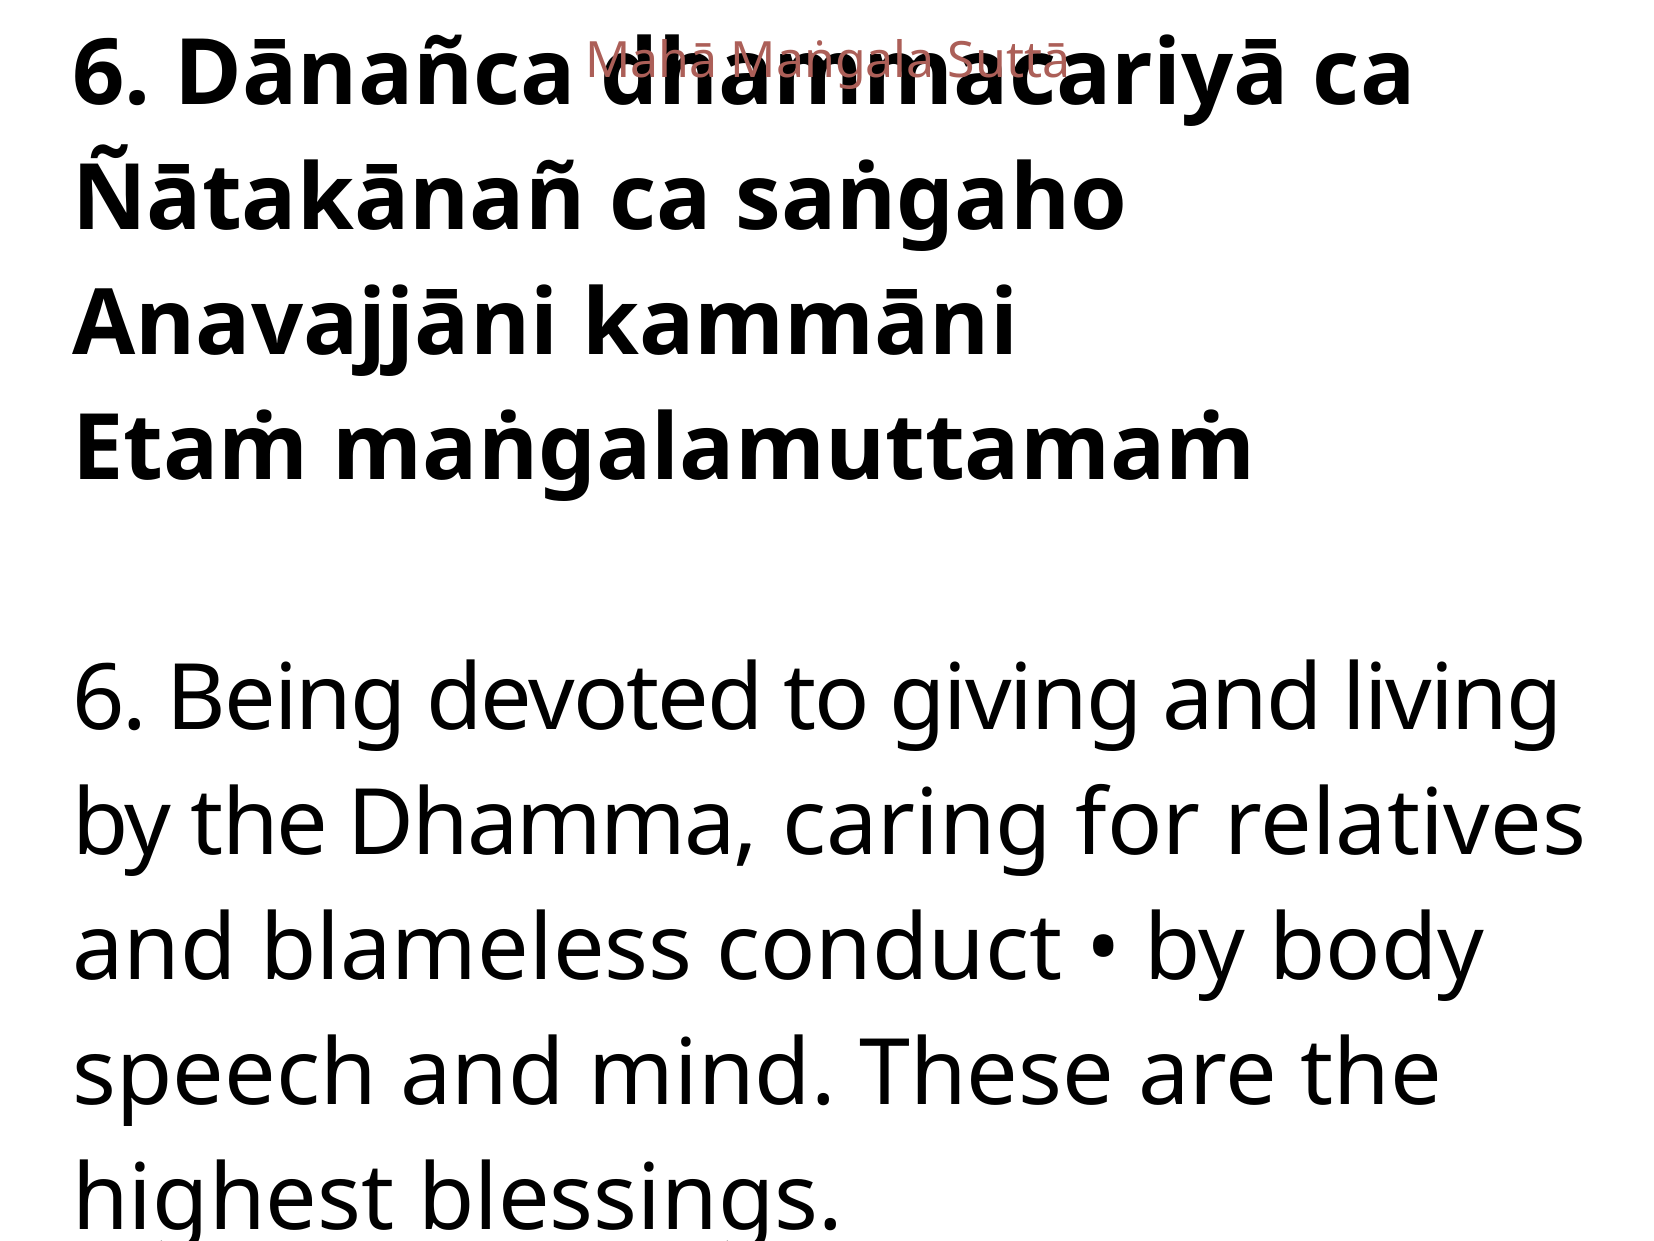

6. Dānañca dhammacariyā ca
Ñātakānañ ca saṅgaho
Anavajjāni kammāni
Etaṁ maṅgalamuttamaṁ
6. Being devoted to giving and living by the Dhamma, caring for relatives and blameless conduct • by body speech and mind. These are the highest blessings.
Mahā Maṅgala Suttā